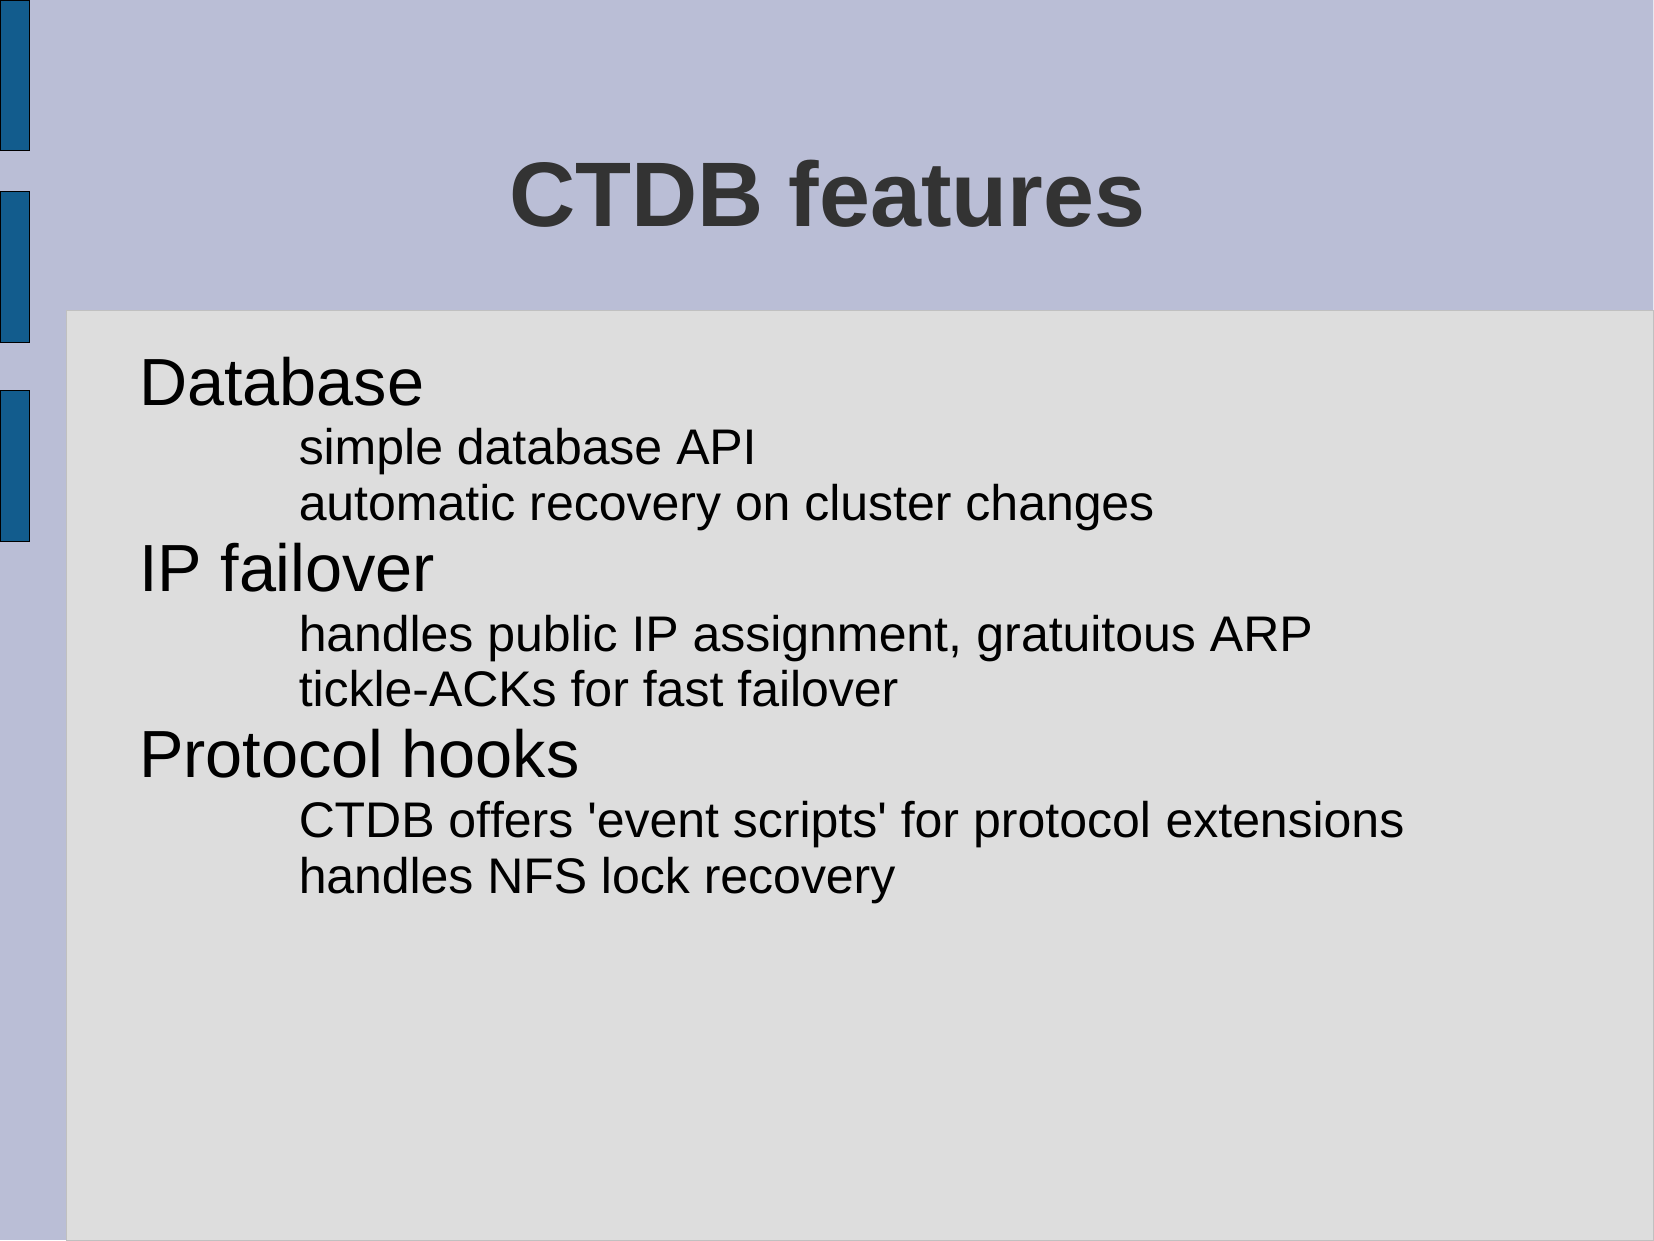

# CTDB features
Database
simple database API
automatic recovery on cluster changes
IP failover
handles public IP assignment, gratuitous ARP
tickle-ACKs for fast failover
Protocol hooks
CTDB offers 'event scripts' for protocol extensions
handles NFS lock recovery